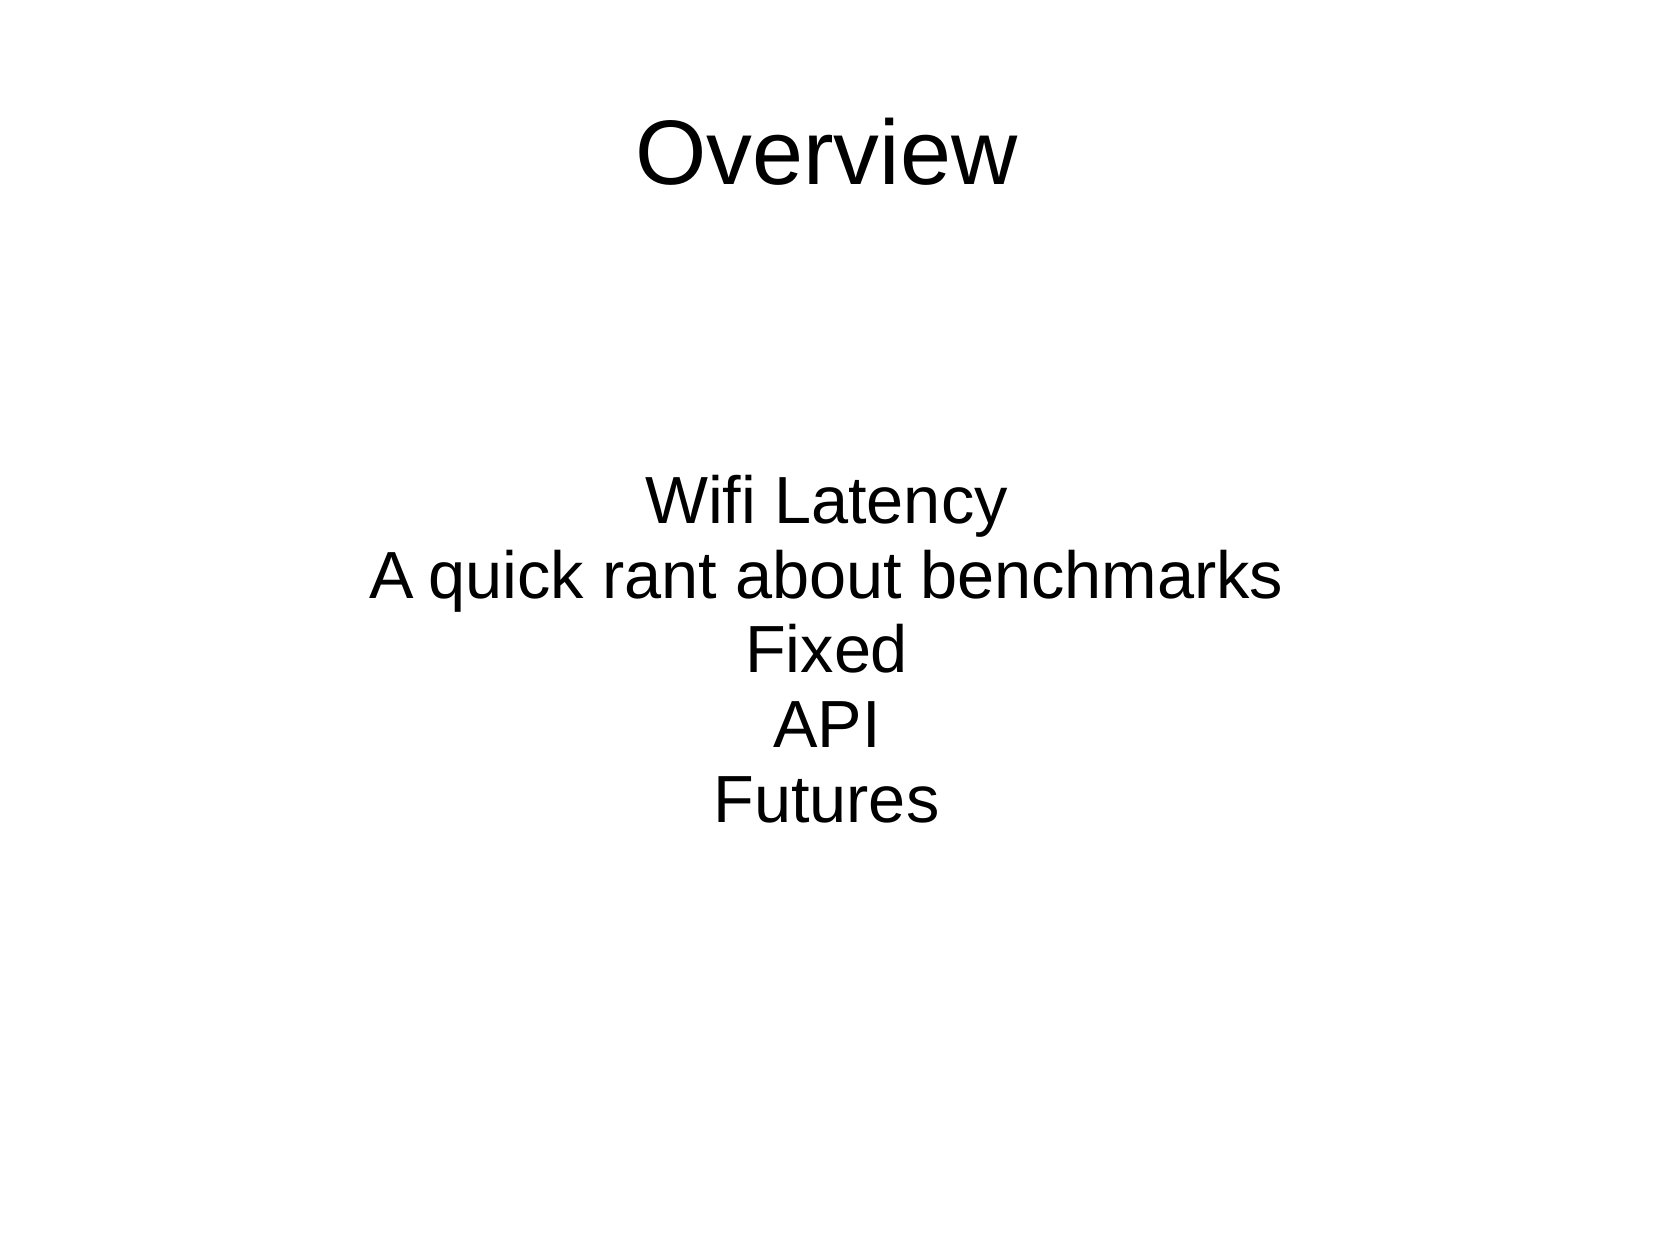

# Overview
Wifi Latency
A quick rant about benchmarks
Fixed
API
Futures